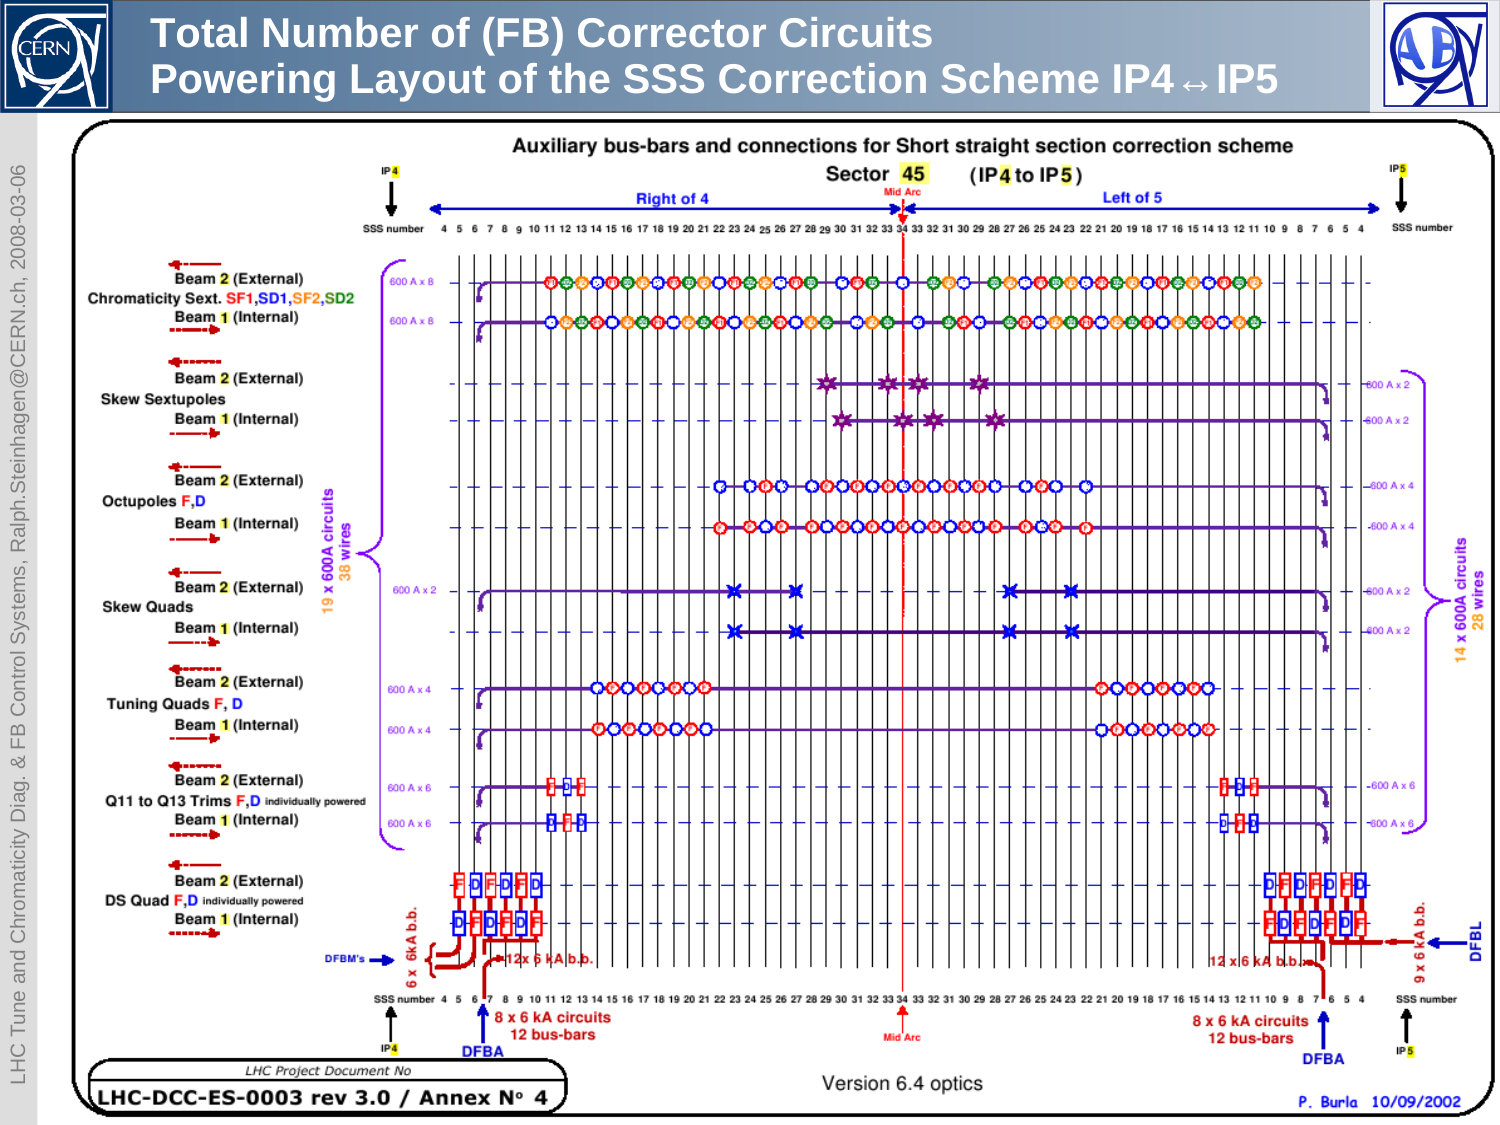

# Total Number of (FB) Corrector Circuits Powering Layout of the SSS Correction Scheme IP4↔IP5